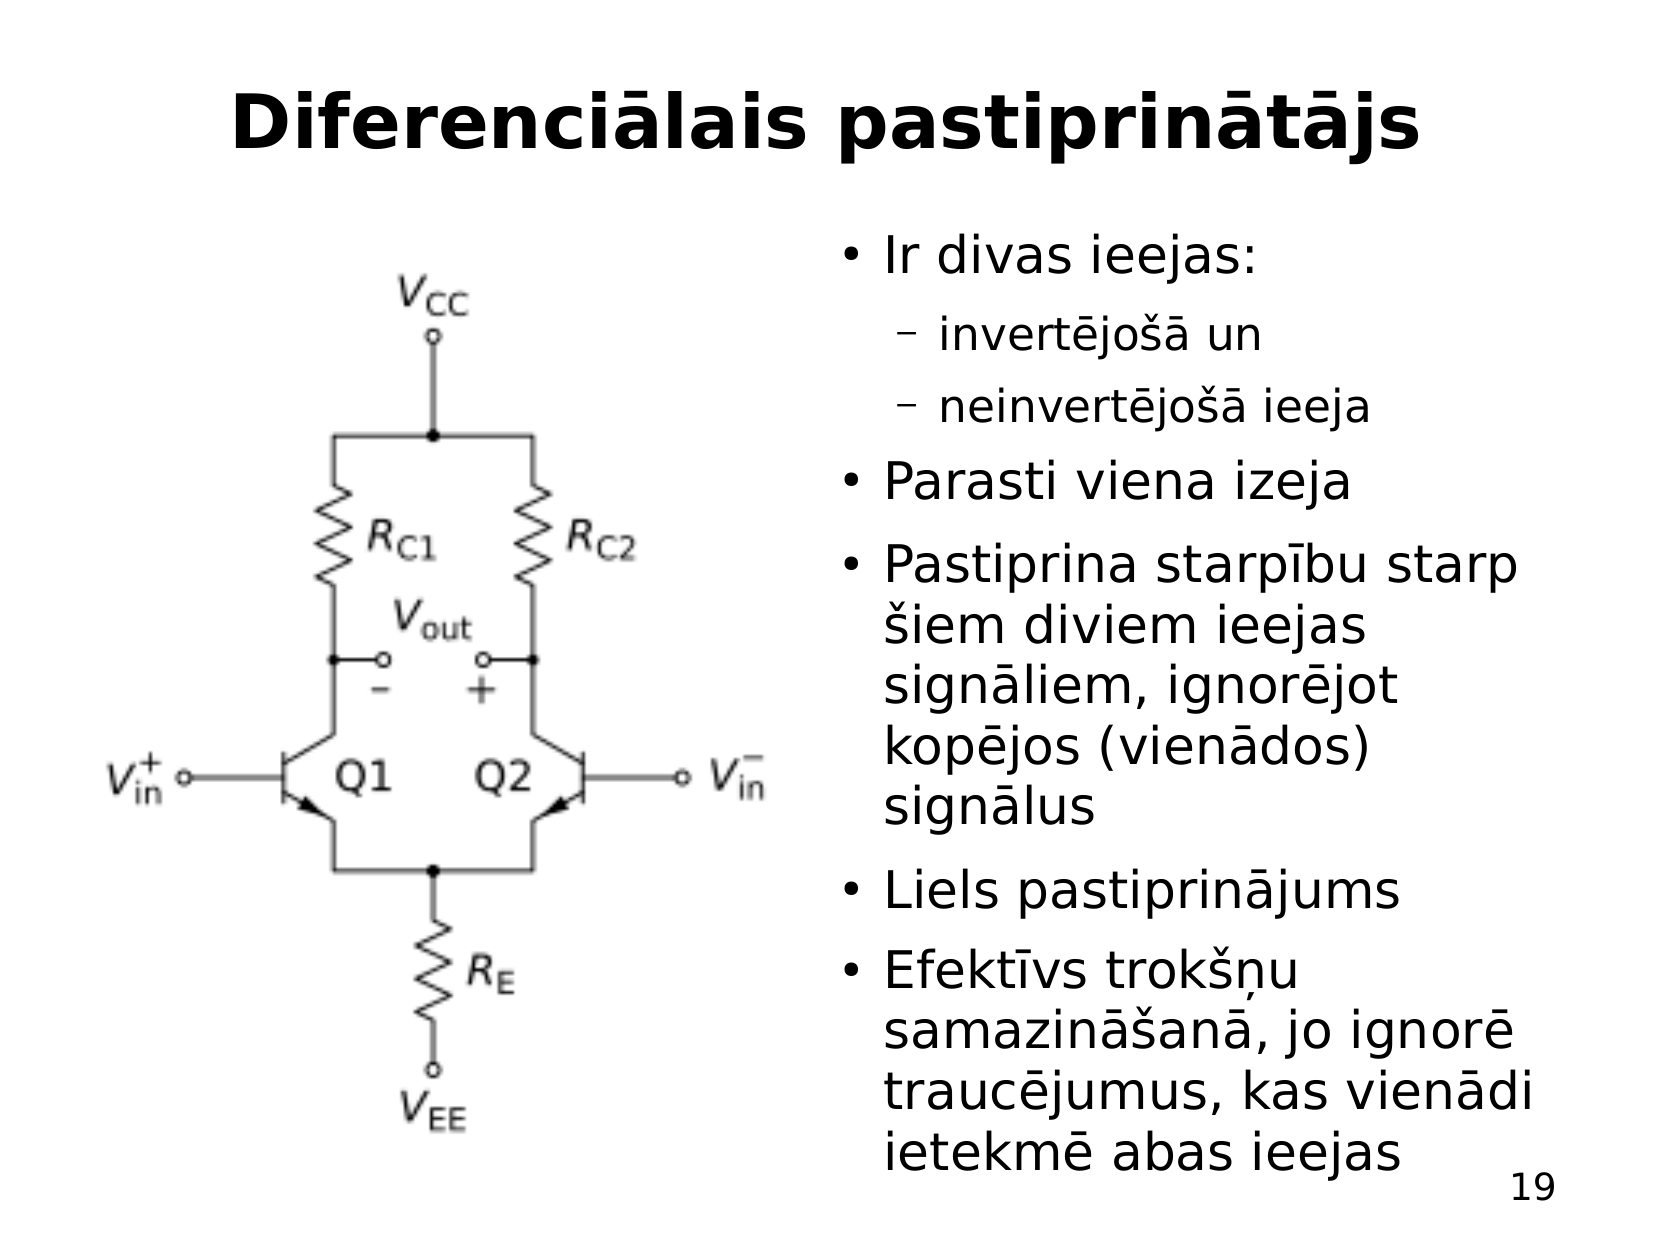

# Diferenciālais pastiprinātājs
Ir divas ieejas:
invertējošā un
neinvertējošā ieeja
Parasti viena izeja
Pastiprina starpību starp šiem diviem ieejas signāliem, ignorējot kopējos (vienādos) signālus
Liels pastiprinājums
Efektīvs trokšņu samazināšanā, jo ignorē traucējumus, kas vienādi ietekmē abas ieejas